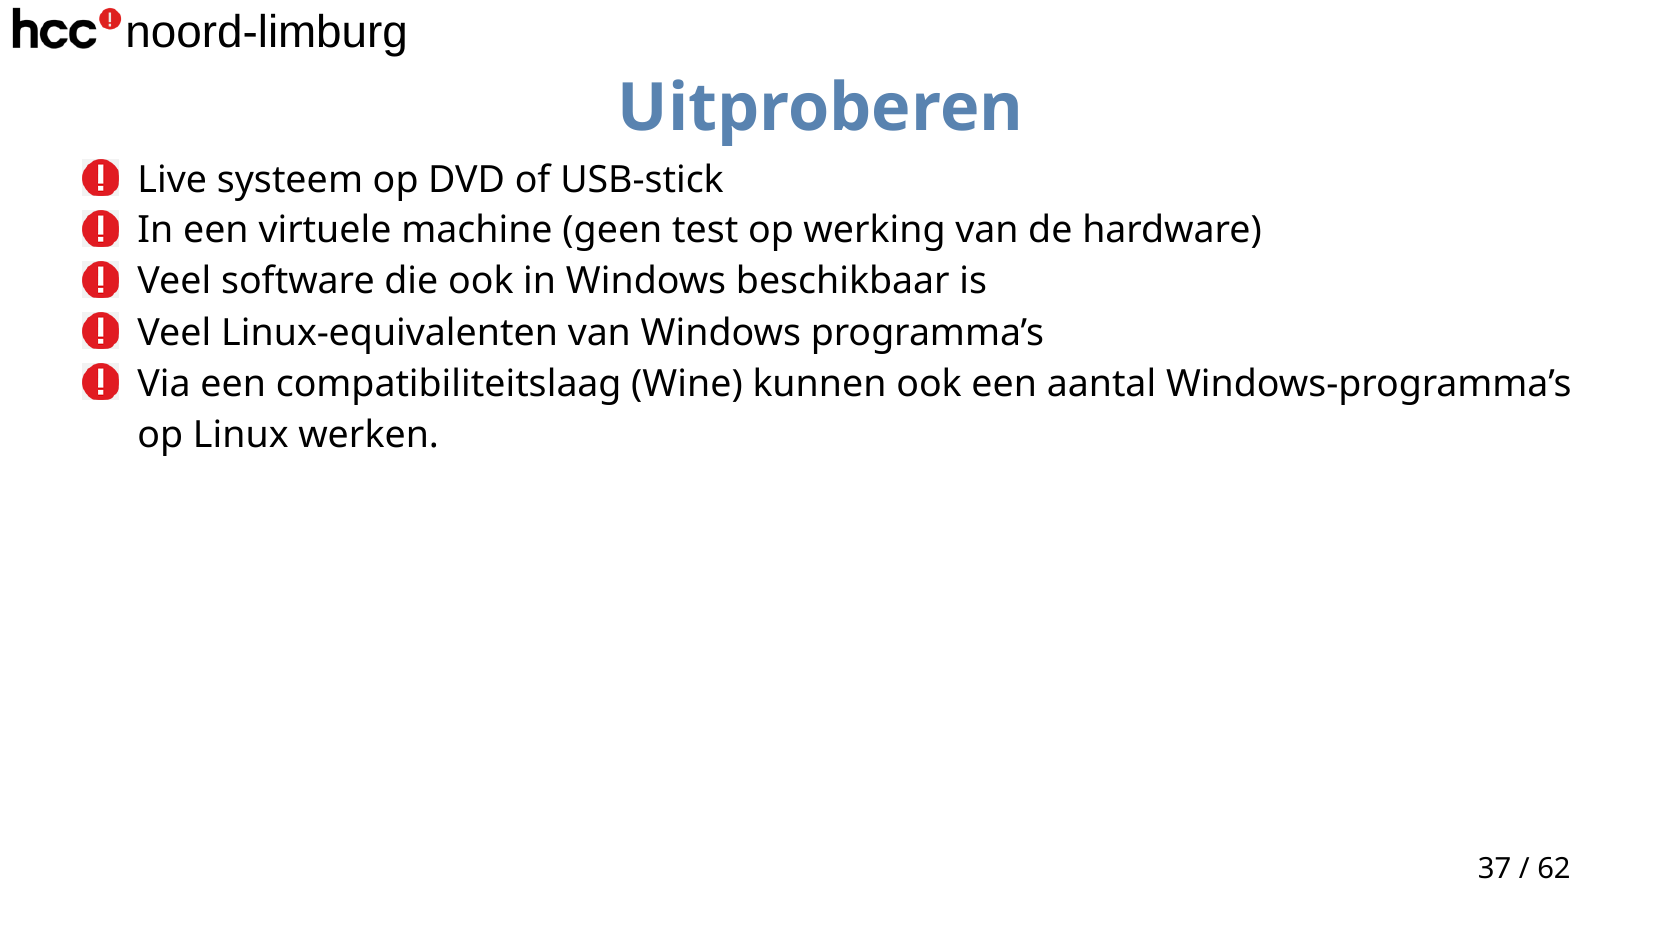

# Uitproberen
 Live systeem op DVD of USB-stick
 In een virtuele machine (geen test op werking van de hardware)
 Veel software die ook in Windows beschikbaar is
 Veel Linux-equivalenten van Windows programma’s
 Via een compatibiliteitslaag (Wine) kunnen ook een aantal Windows-programma’s
 op Linux werken.
37